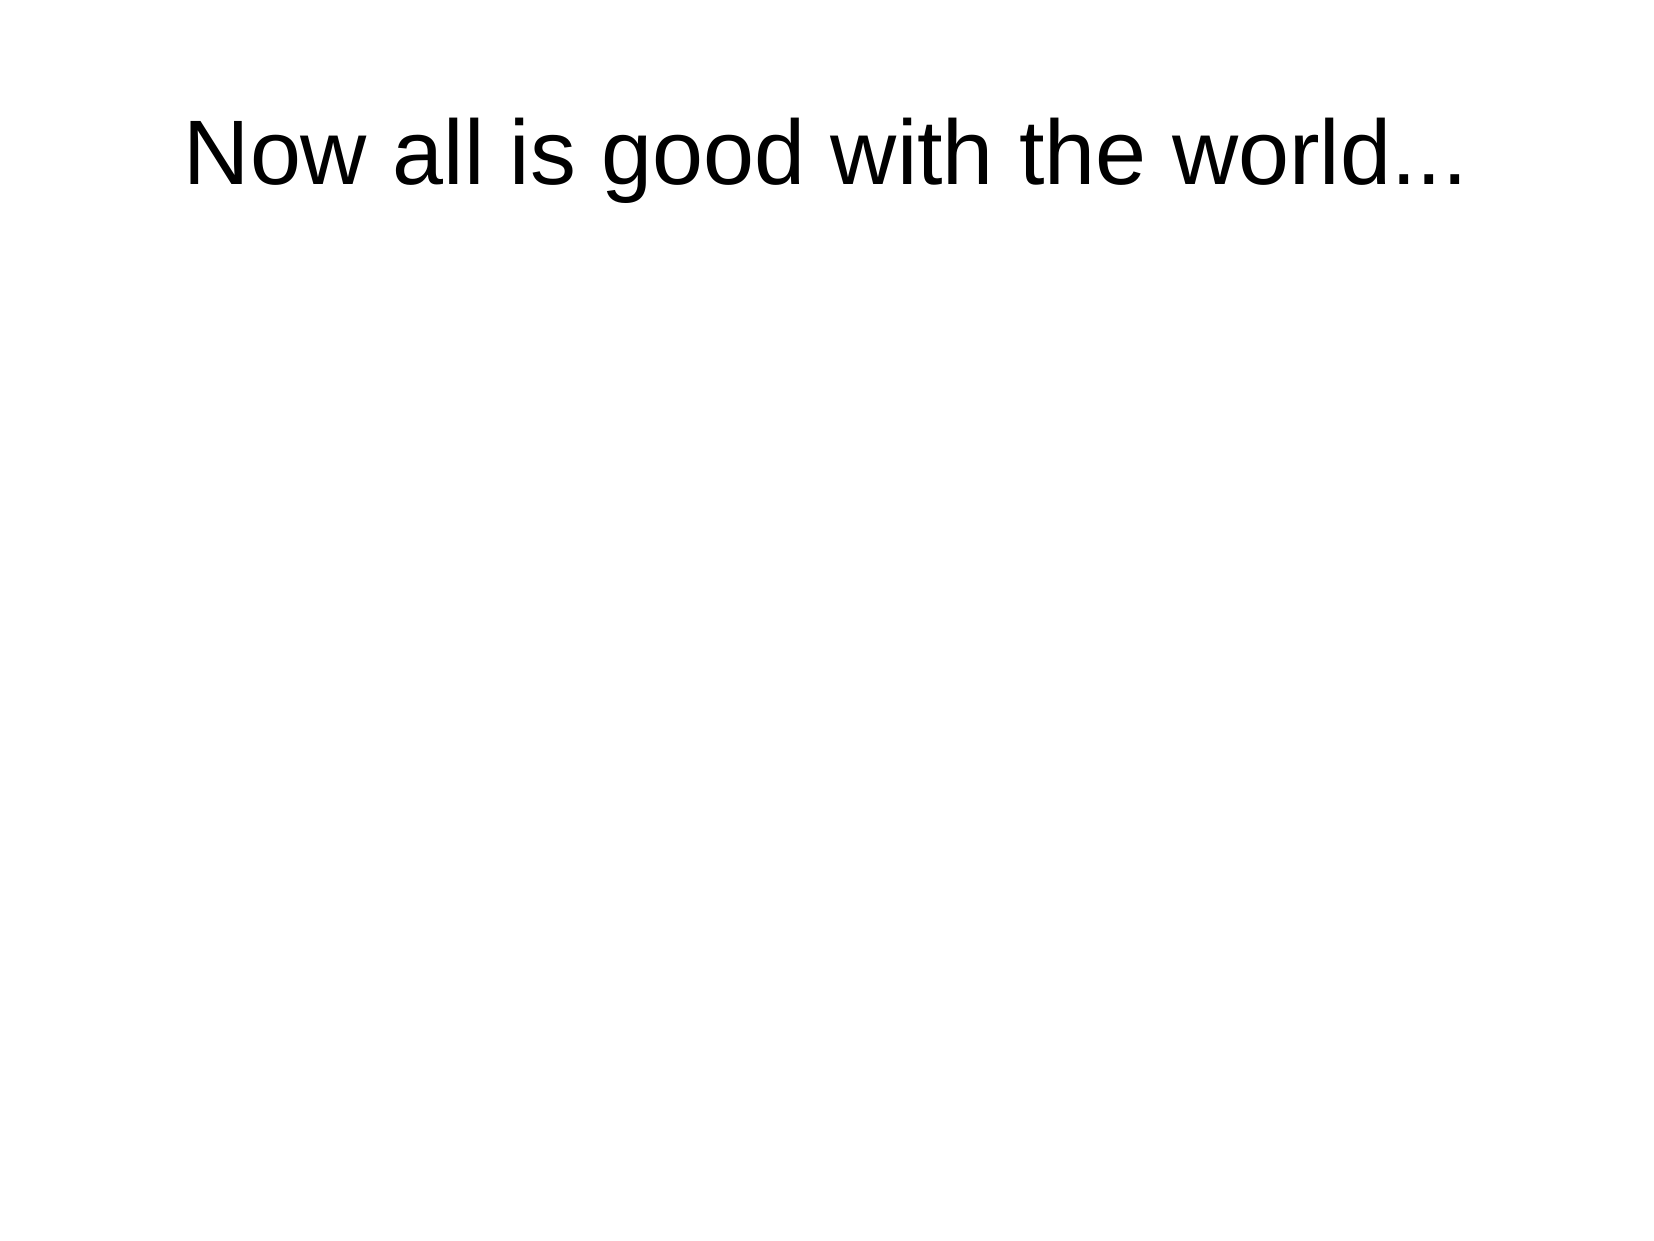

# Now all is good with the world...